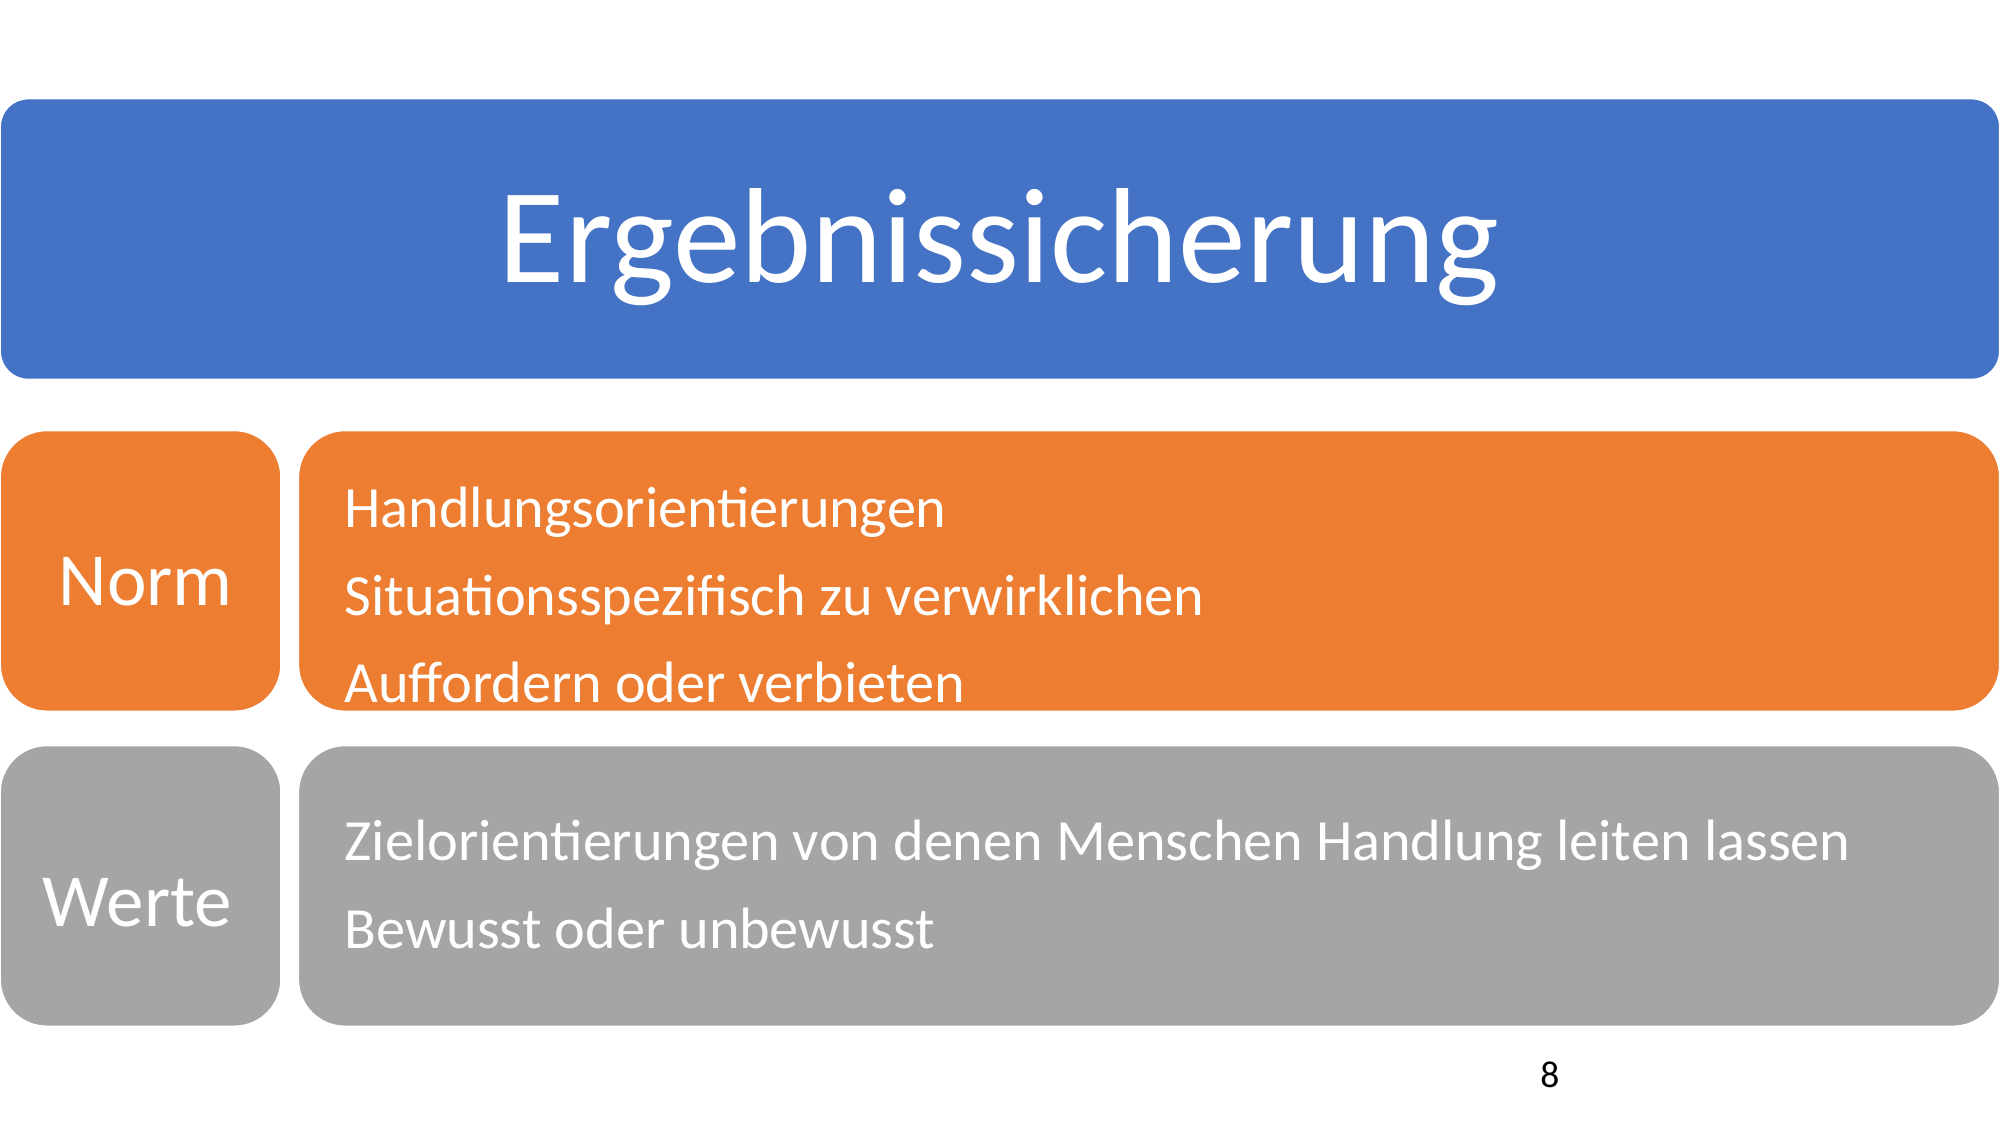

Ergebnissicherung
Handlungsorientierungen
Situationsspezifisch zu verwirklichen
Auffordern oder verbieten
Zielorientierungen von denen Menschen Handlung leiten lassen
Bewusst oder unbewusst
Norm
Werte
5